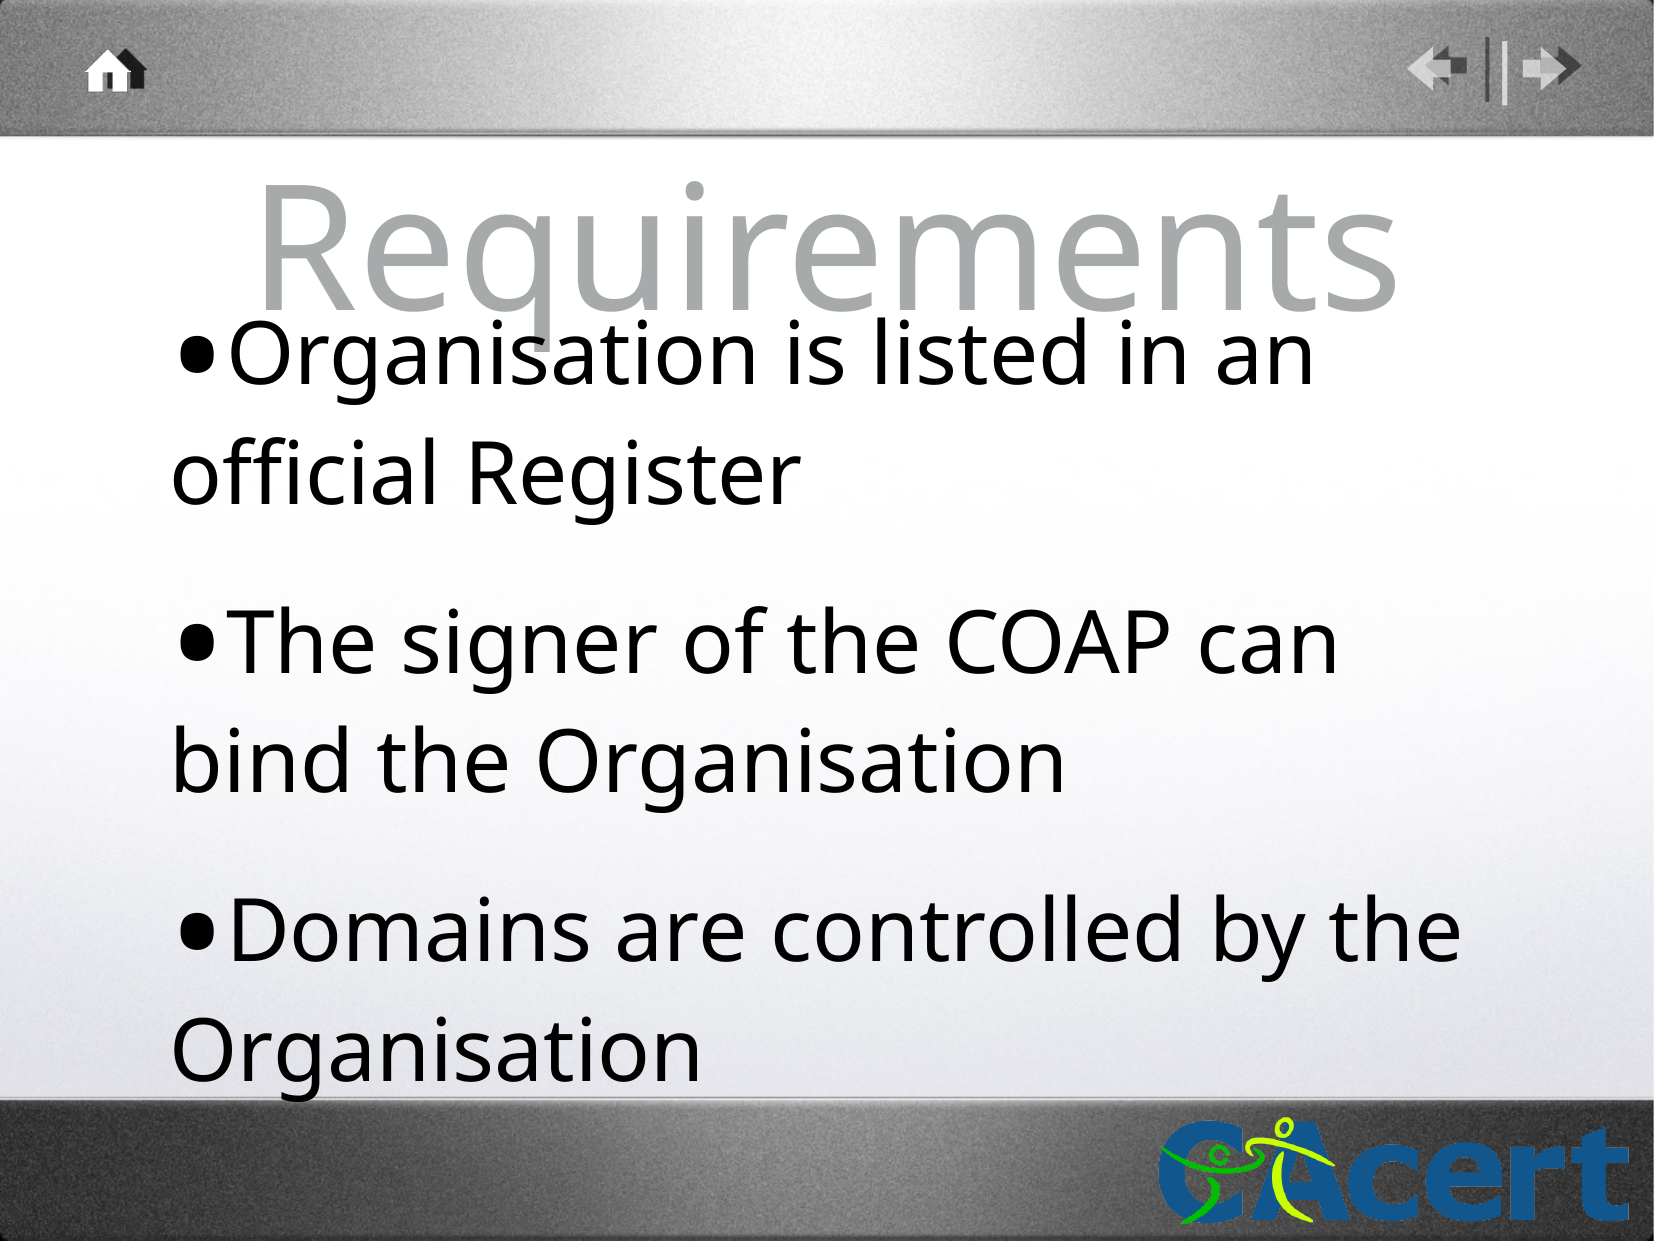

# Requirements
Organisation is listed in an official Register
The signer of the COAP can bind the Organisation
Domains are controlled by the Organisation